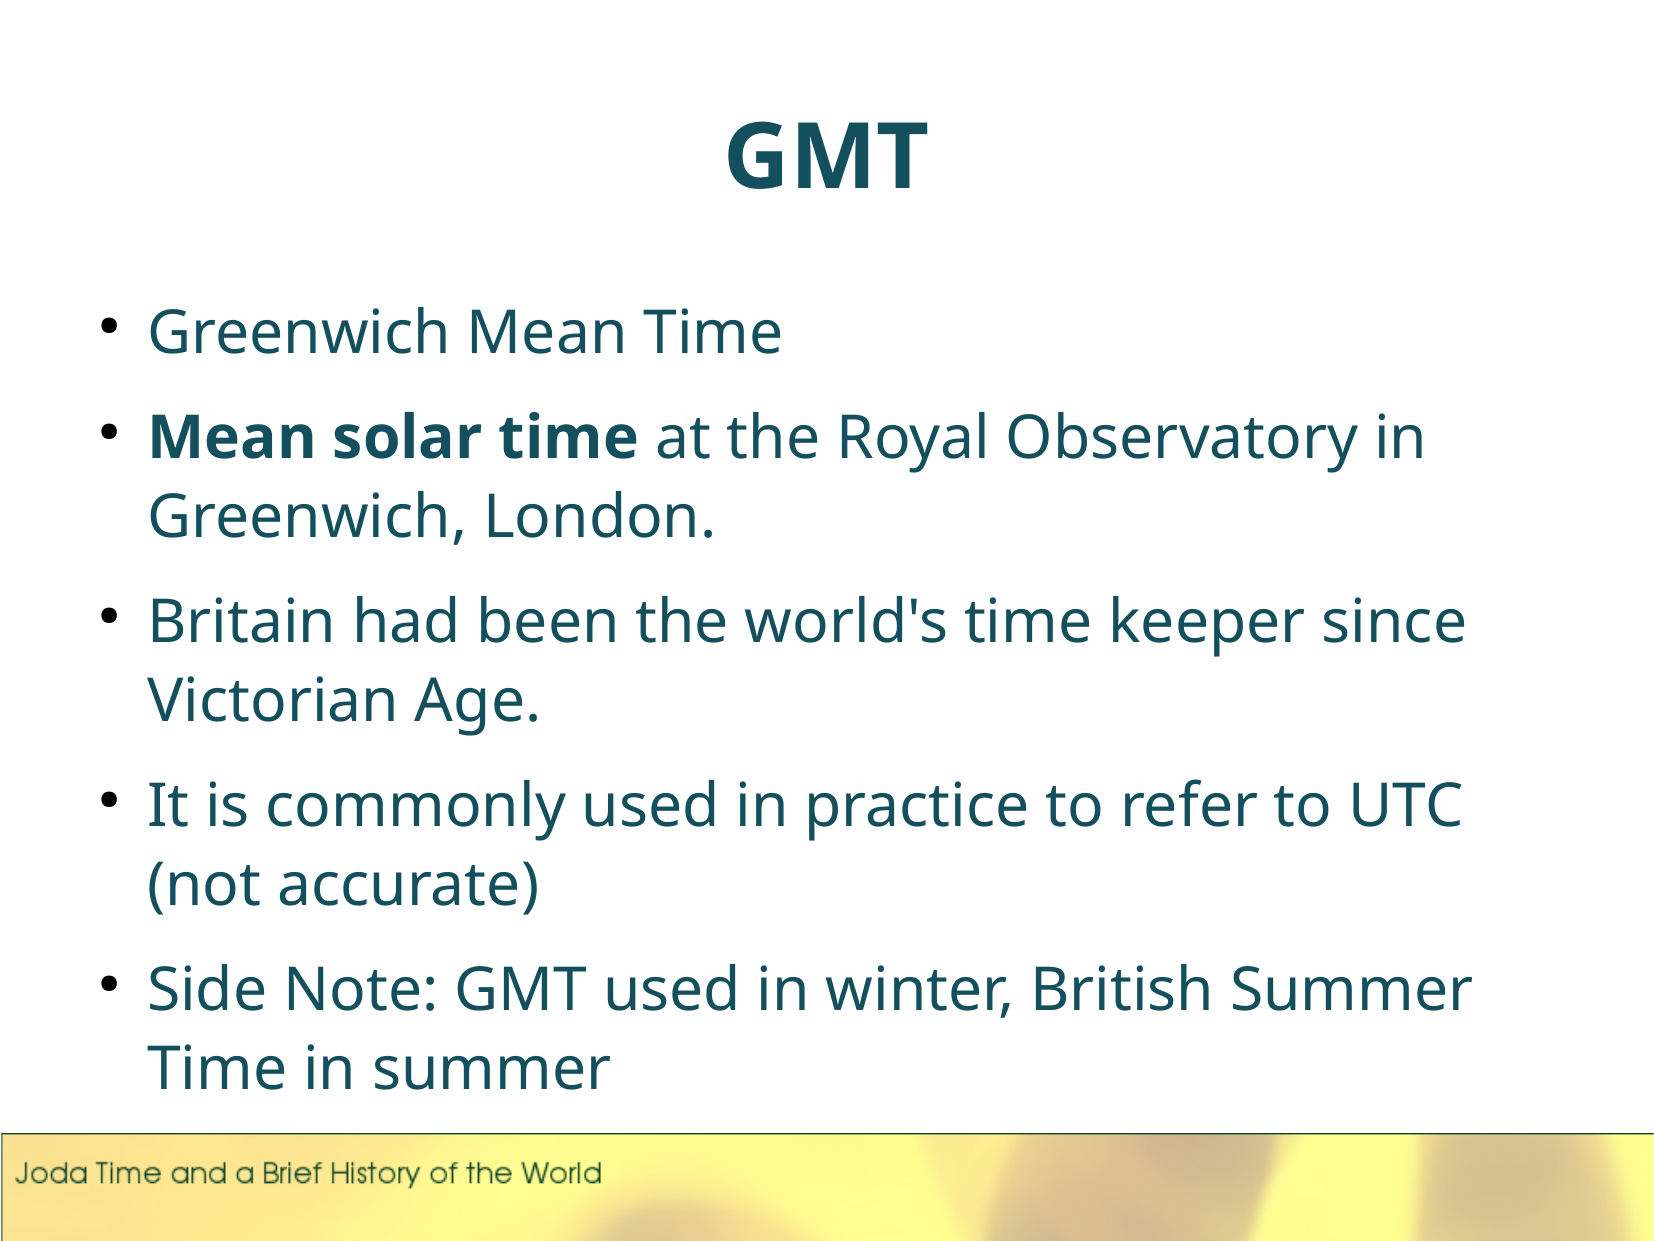

# GMT
Greenwich Mean Time
Mean solar time at the Royal Observatory in Greenwich, London.
Britain had been the world's time keeper since Victorian Age.
It is commonly used in practice to refer to UTC (not accurate)
Side Note: GMT used in winter, British Summer Time in summer